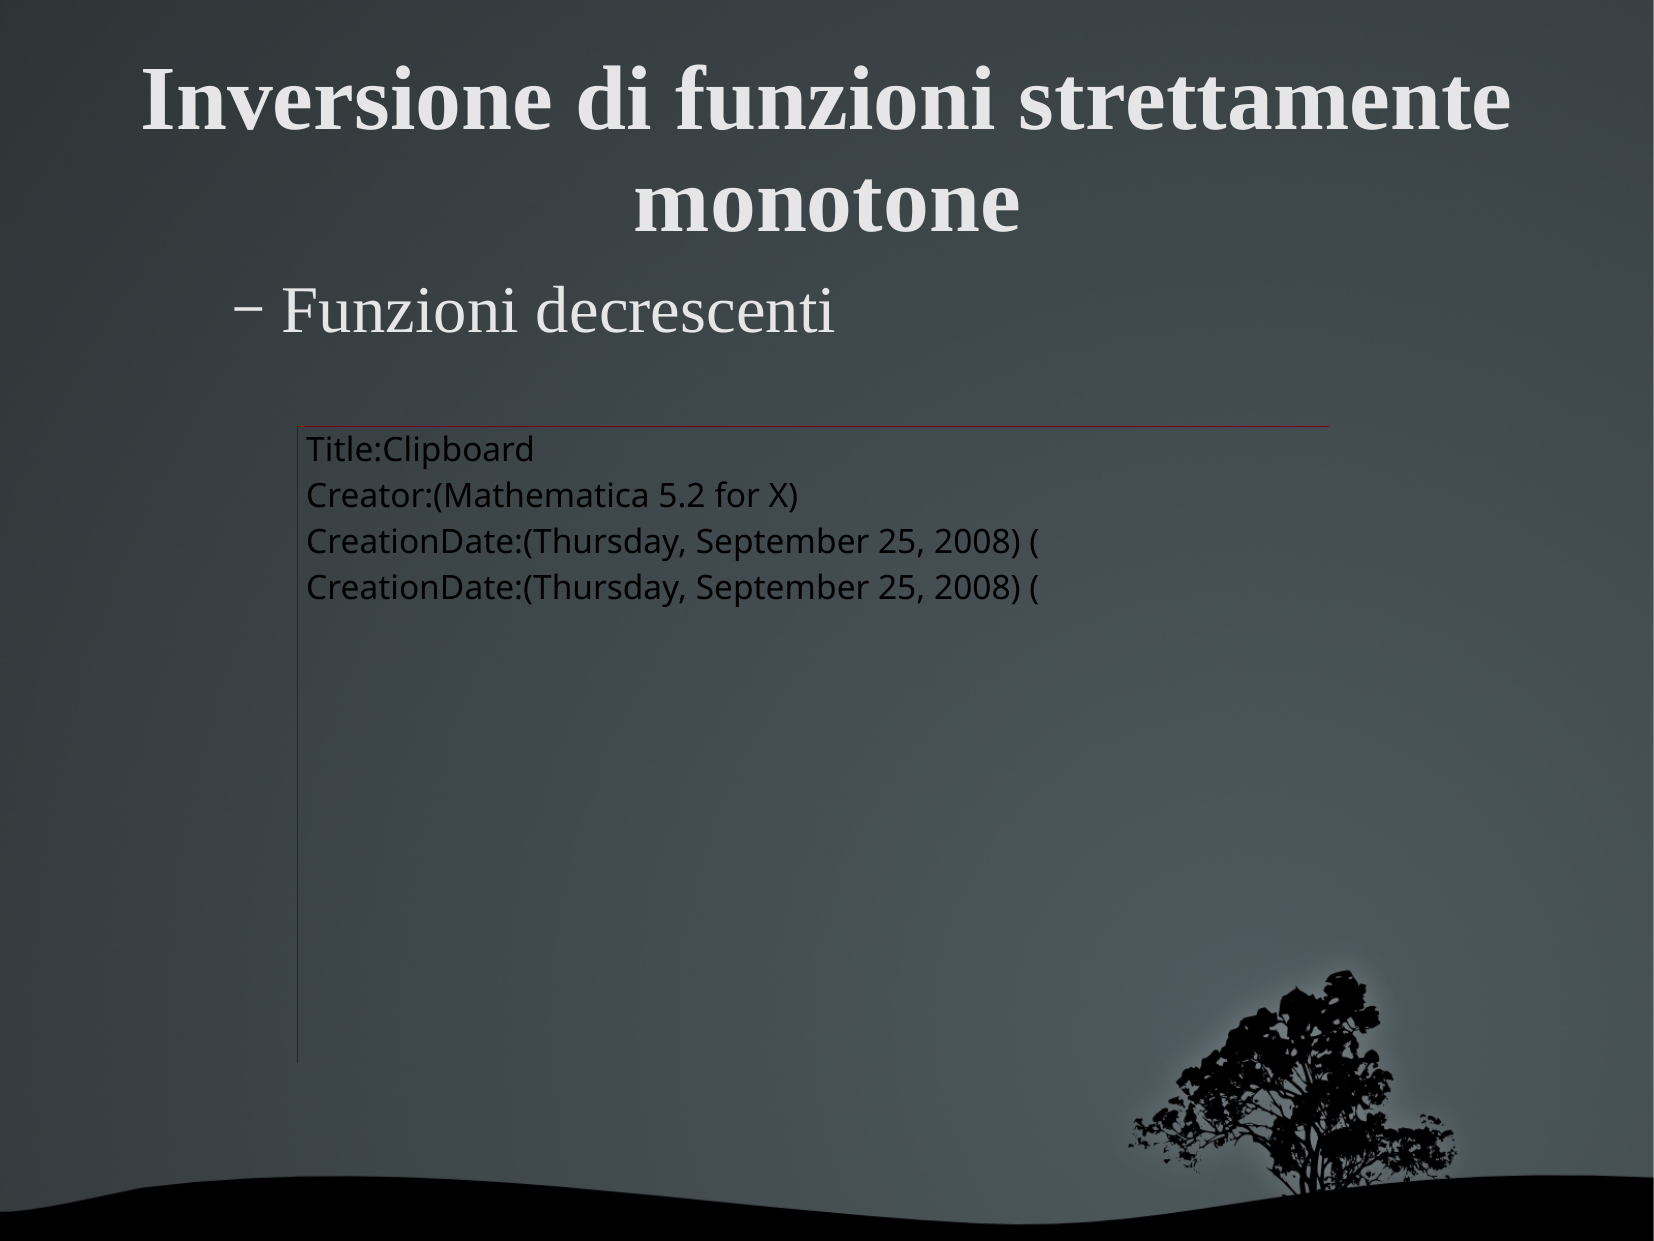

# Inversione di funzioni strettamente monotone
Funzioni decrescenti